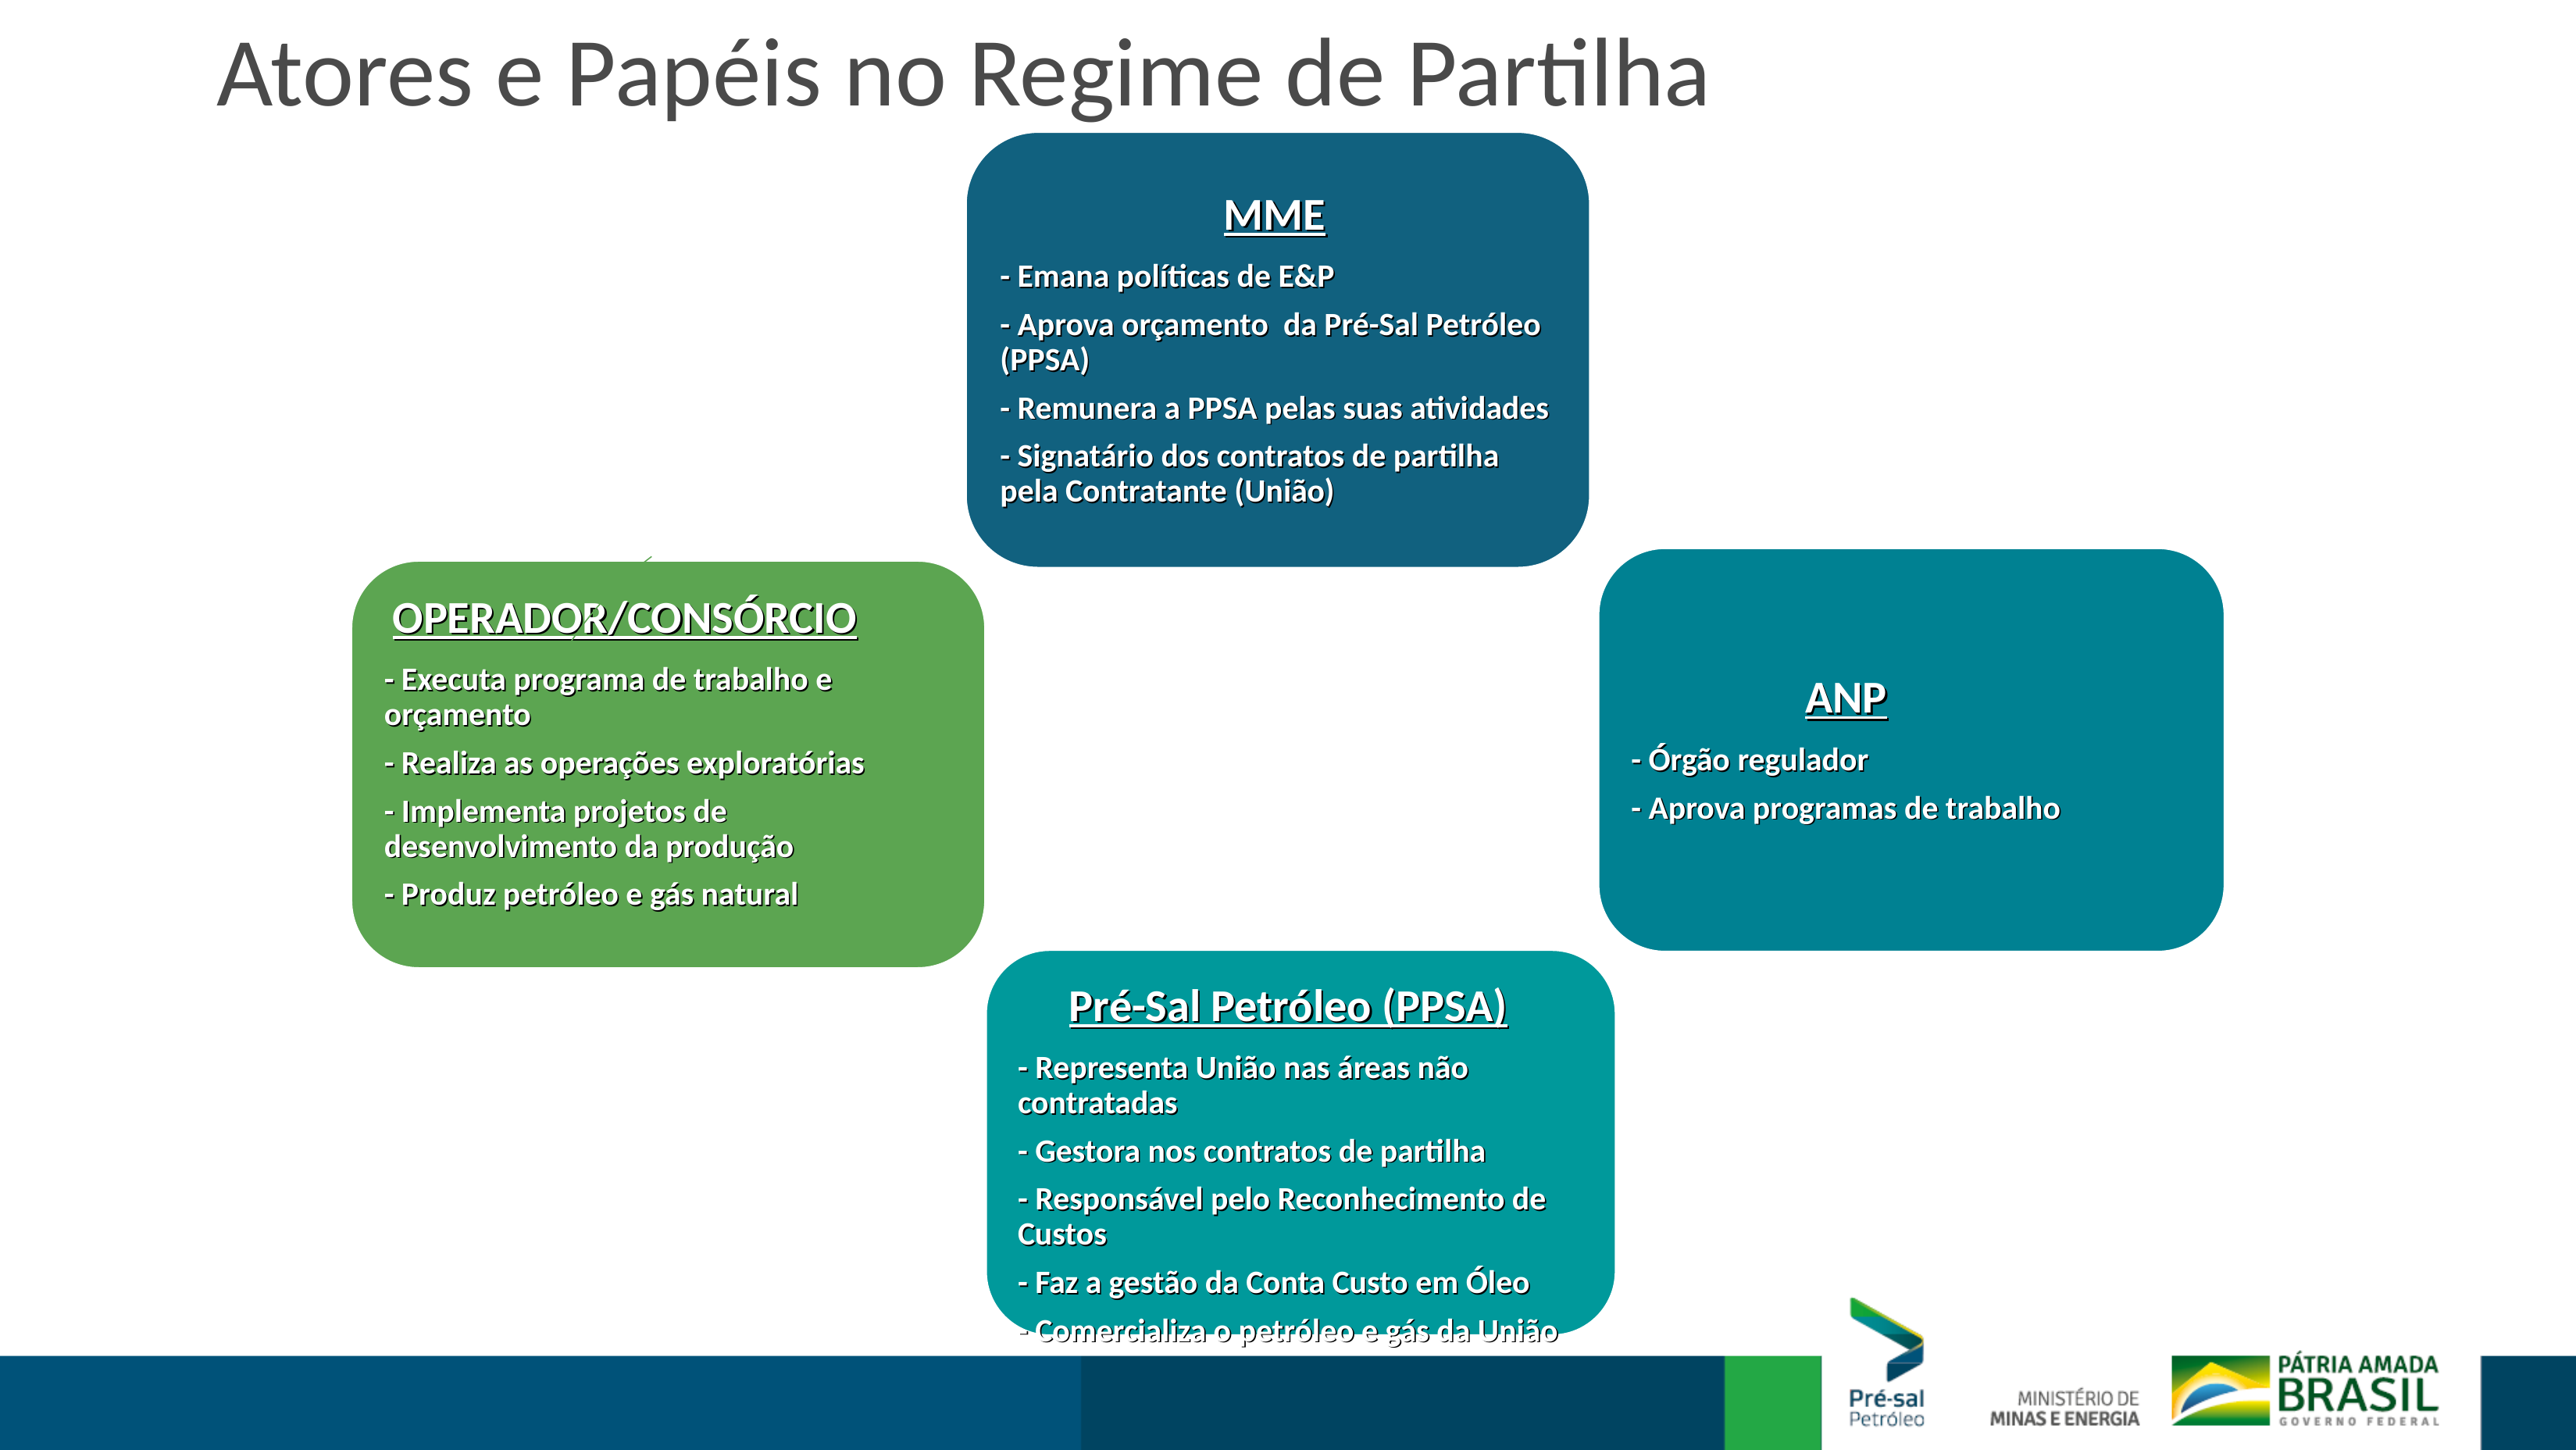

Atores e Papéis no Regime de Partilha
MME
- Emana políticas de E&P
- Aprova orçamento da Pré-Sal Petróleo (PPSA)
- Remunera a PPSA pelas suas atividades
- Signatário dos contratos de partilha pela Contratante (União)
ANP
- Órgão regulador
- Aprova programas de trabalho
OPERADOR/CONSÓRCIO
- Executa programa de trabalho e orçamento
- Realiza as operações exploratórias
- Implementa projetos de desenvolvimento da produção
- Produz petróleo e gás natural
Pré-Sal Petróleo (PPSA)
- Representa União nas áreas não contratadas
- Gestora nos contratos de partilha
- Responsável pelo Reconhecimento de Custos
- Faz a gestão da Conta Custo em Óleo
- Comercializa o petróleo e gás da União